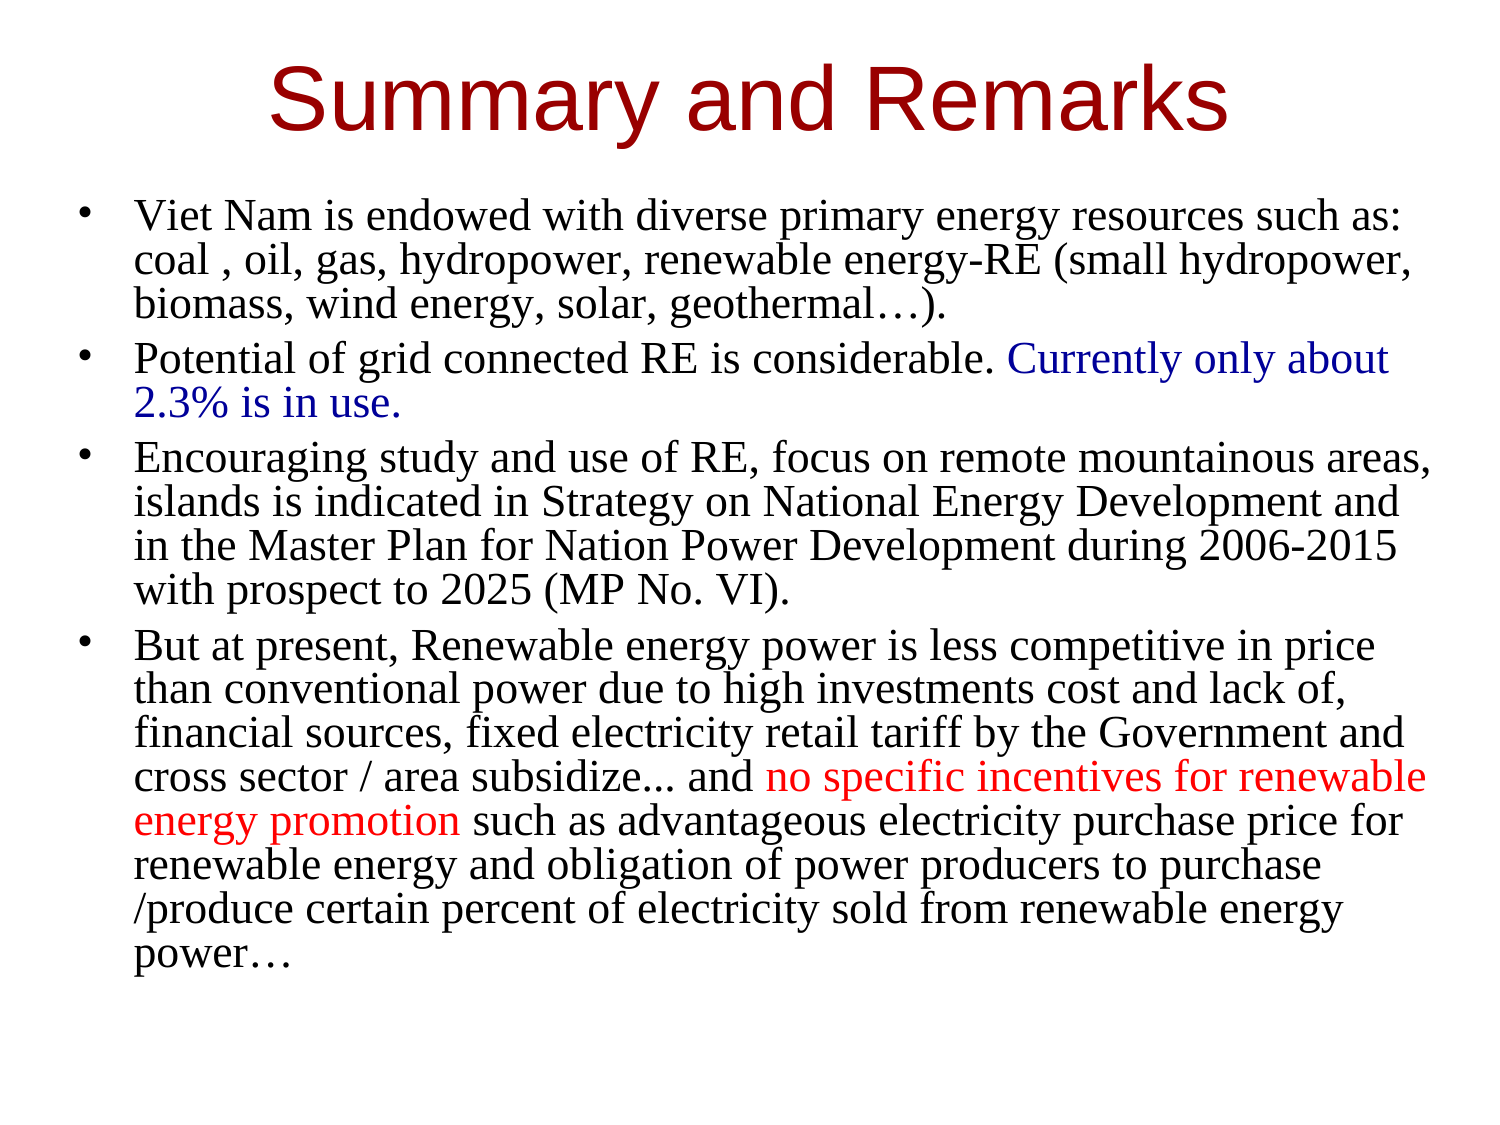

# Summary and Remarks
Viet Nam is endowed with diverse primary energy resources such as: coal , oil, gas, hydropower, renewable energy-RE (small hydropower, biomass, wind energy, solar, geothermal…).
Potential of grid connected RE is considerable. Currently only about 2.3% is in use.
Encouraging study and use of RE, focus on remote mountainous areas, islands is indicated in Strategy on National Energy Development and in the Master Plan for Nation Power Development during 2006-2015 with prospect to 2025 (MP No. VI).
But at present, Renewable energy power is less competitive in price than conventional power due to high investments cost and lack of, financial sources, fixed electricity retail tariff by the Government and cross sector / area subsidize... and no specific incentives for renewable energy promotion such as advantageous electricity purchase price for renewable energy and obligation of power producers to purchase /produce certain percent of electricity sold from renewable energy power…